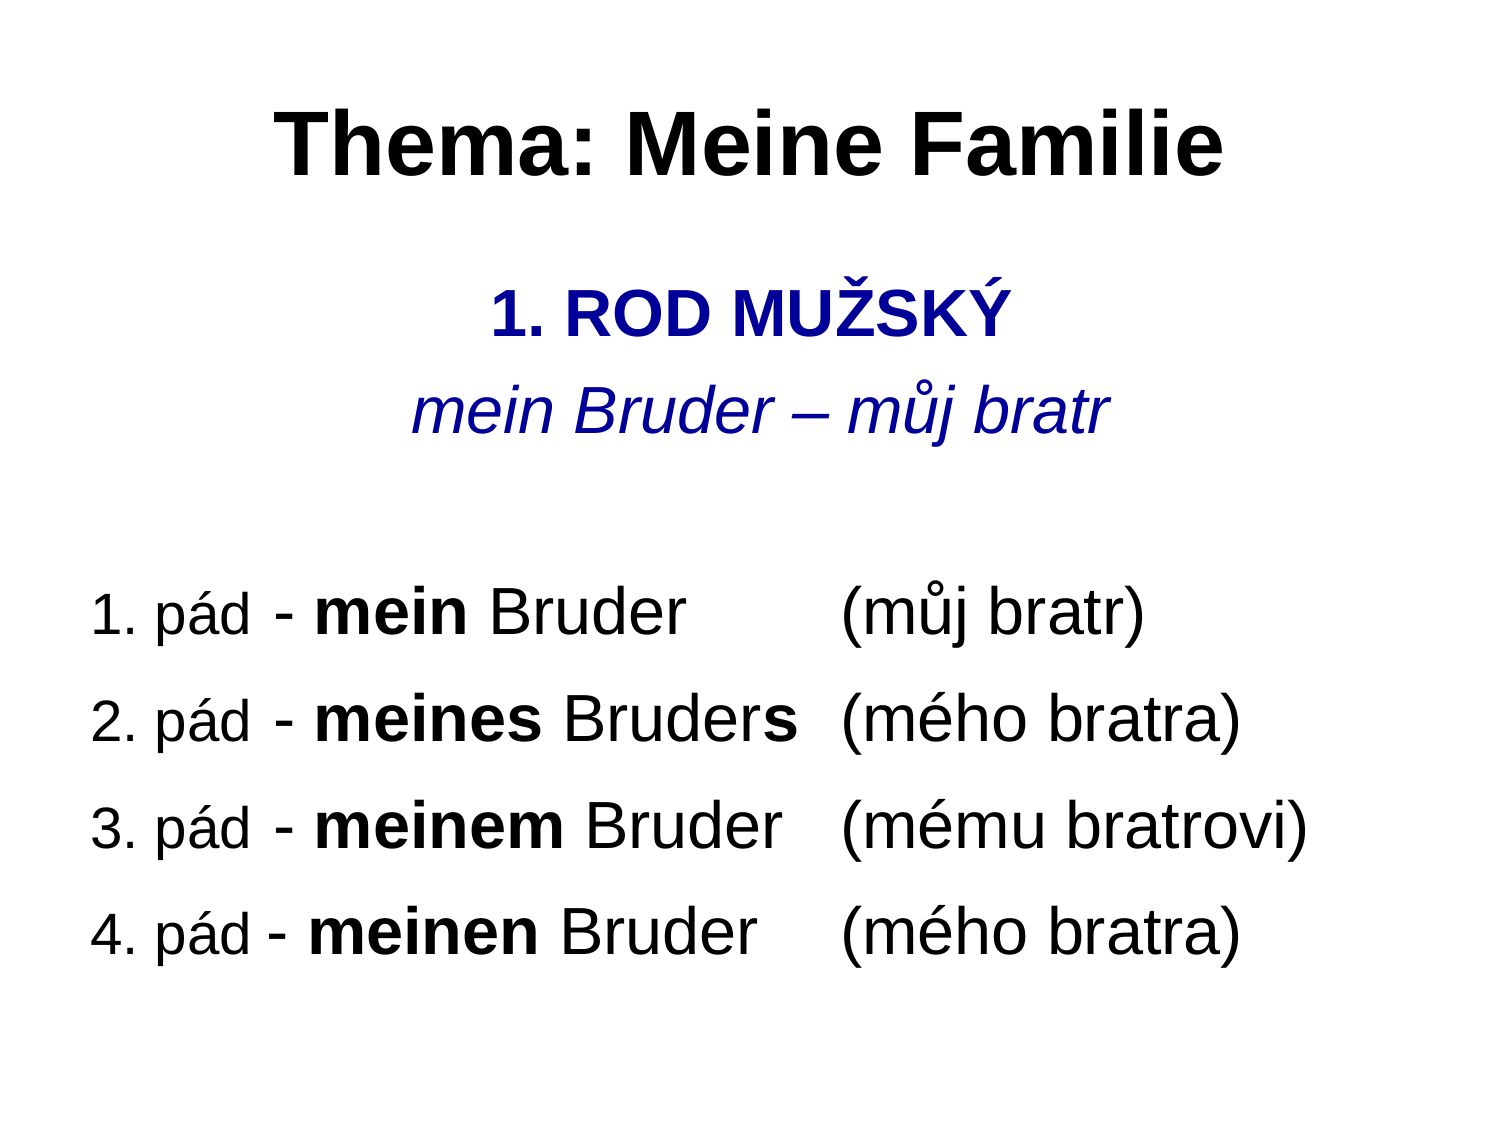

# Thema: Meine Familie
1. ROD MUŽSKÝ
mein Bruder – můj bratr
1. pád - mein Bruder 	(můj bratr)
2. pád - meines Bruders 	(mého bratra)
3. pád - meinem Bruder 	(mému bratrovi)
4. pád - meinen Bruder 	(mého bratra)